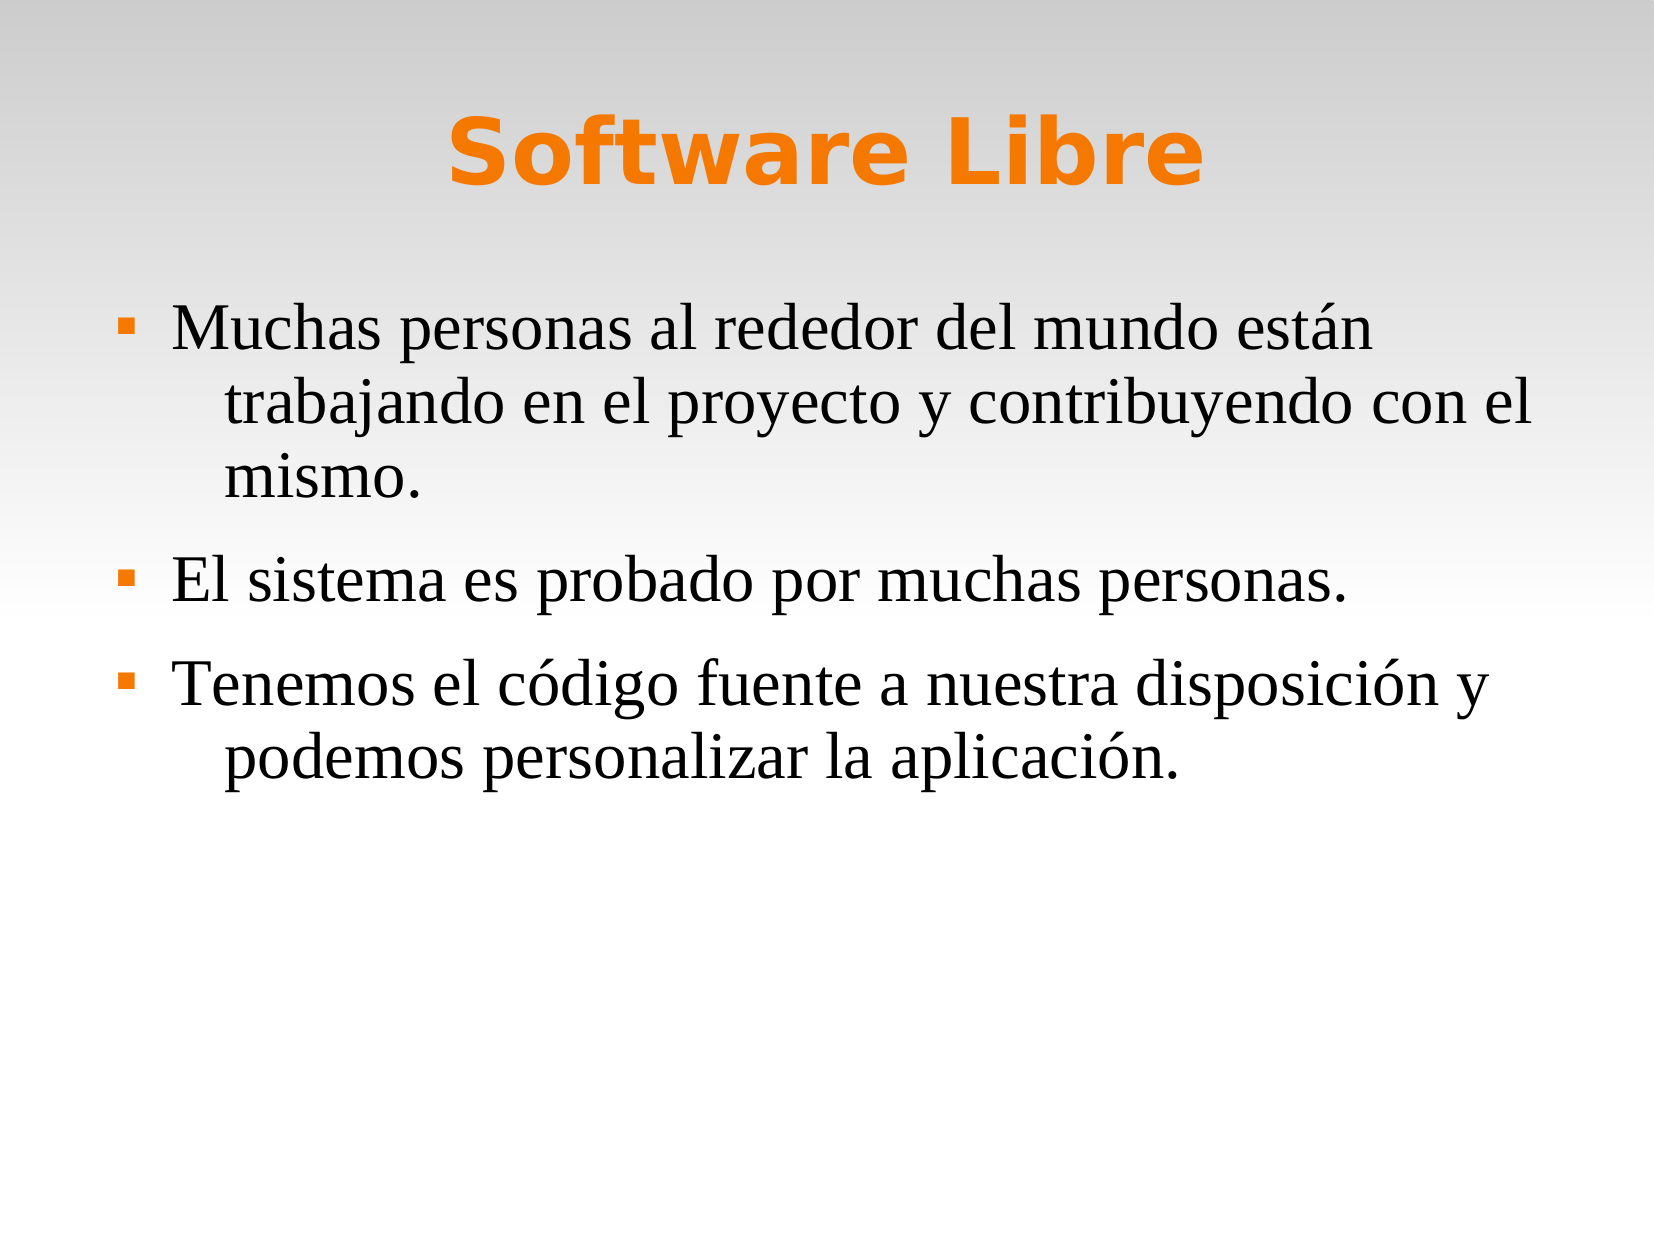

# Software Libre
Muchas personas al rededor del mundo están trabajando en el proyecto y contribuyendo con el mismo.
El sistema es probado por muchas personas.
Tenemos el código fuente a nuestra disposición y podemos personalizar la aplicación.